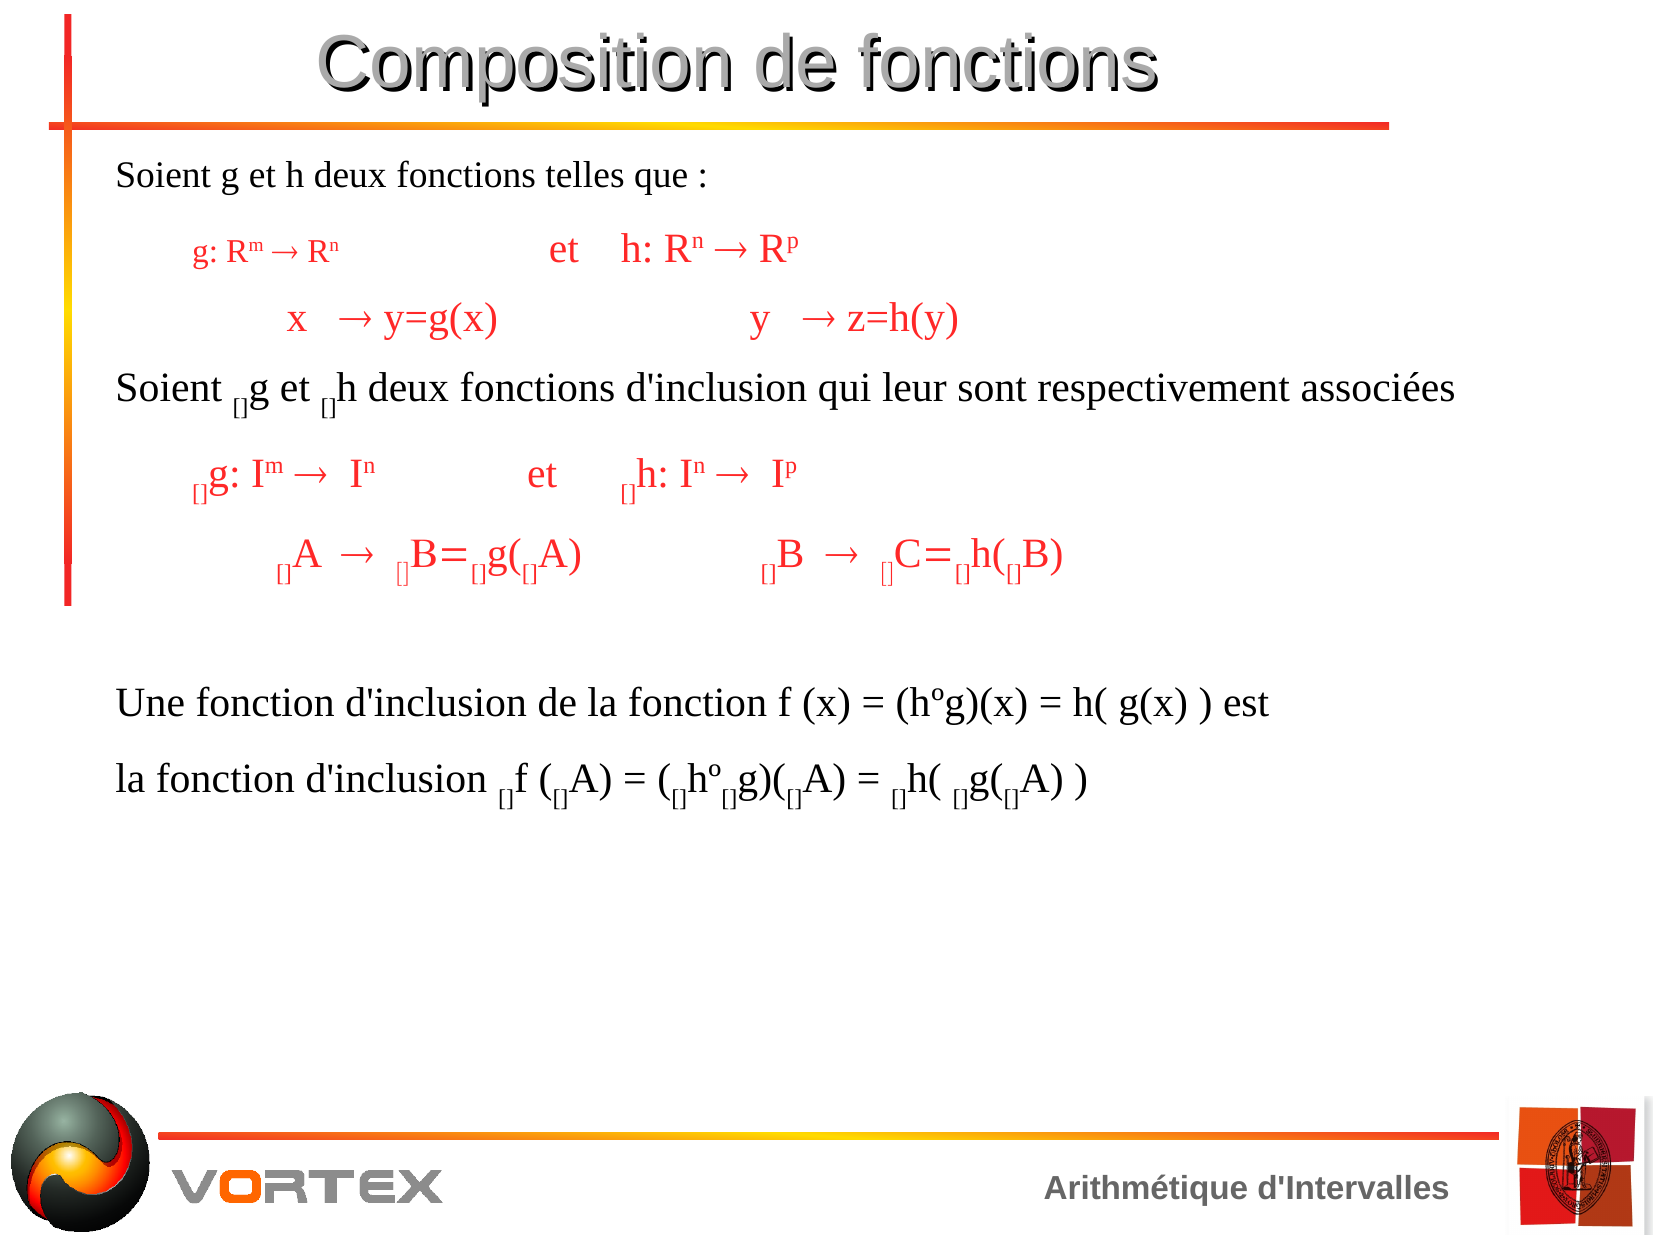

# Composition de fonctions
Soient g et h deux fonctions telles que :
g: Rm  Rn et h: Rn  Rp
 x  y=g(x) y  z=h(y)
Soient []g et []h deux fonctions d'inclusion qui leur sont respectivement associées
[]g: Im  In		 et []h: In  Ip
 []A  []B=[]g([]A) []B  []C=[]h([]B)
Une fonction d'inclusion de la fonction f (x) = (hºg)(x) = h( g(x) ) est
la fonction d'inclusion []f ([]A) = ([]hº[]g)([]A) = []h( []g([]A) )